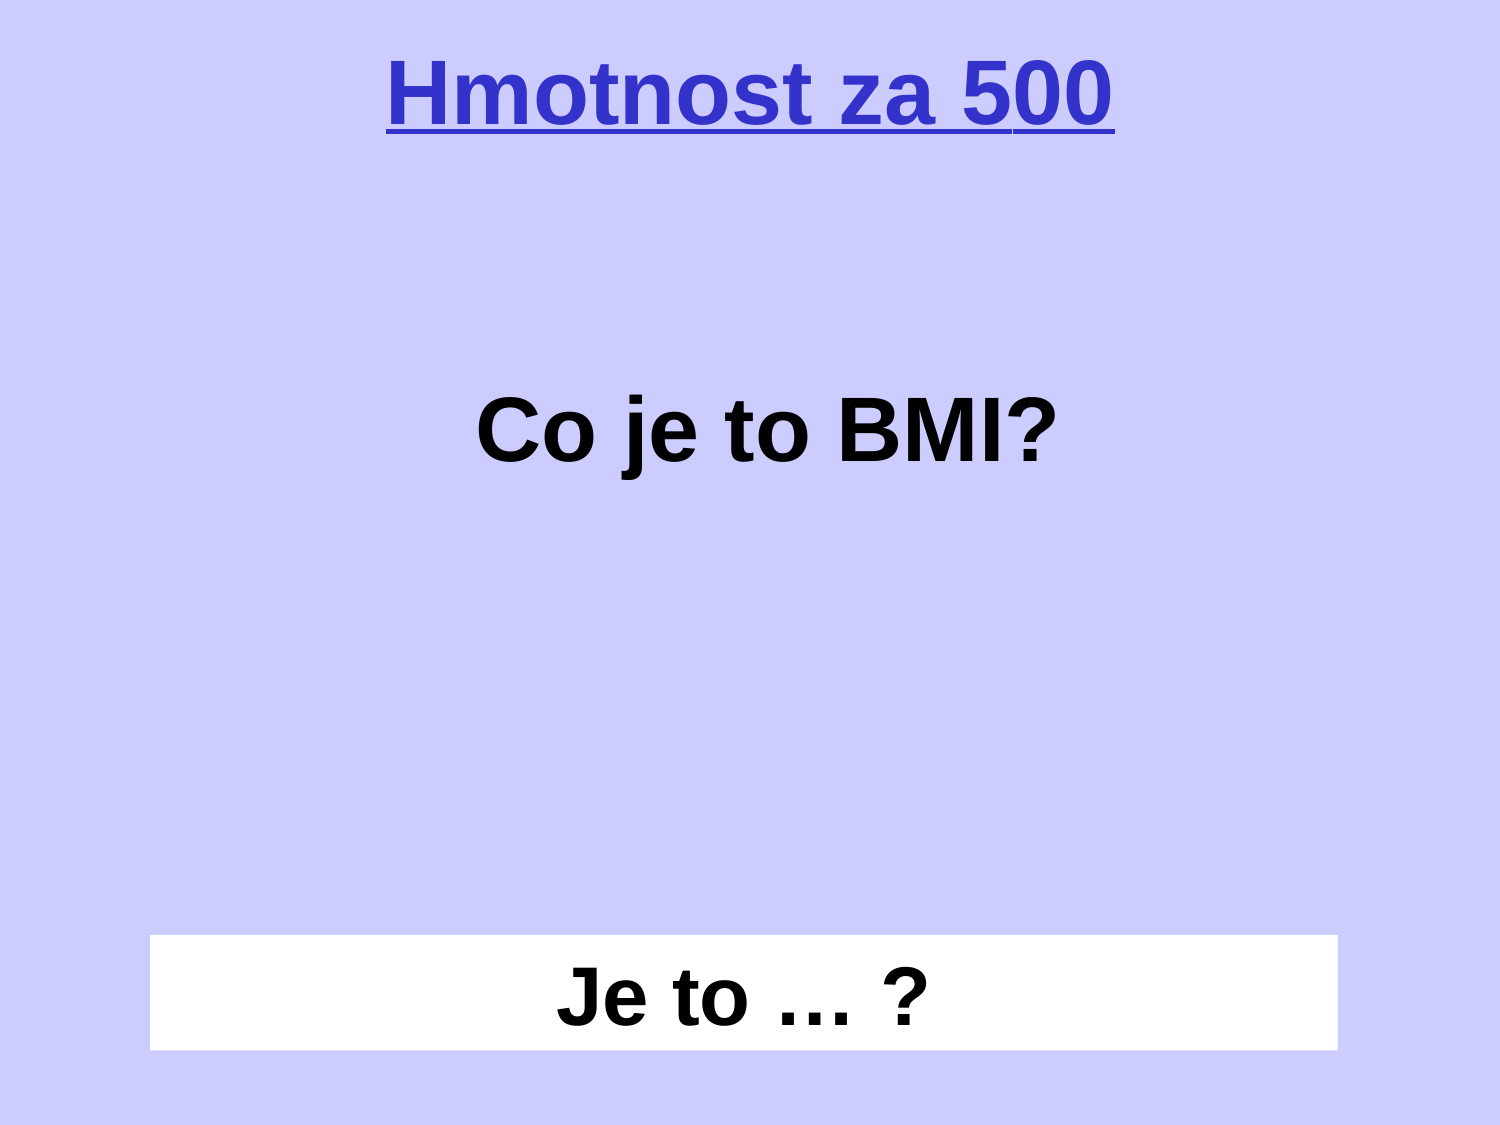

Hmotnost za 500
Co je to BMI?
Je to … ?